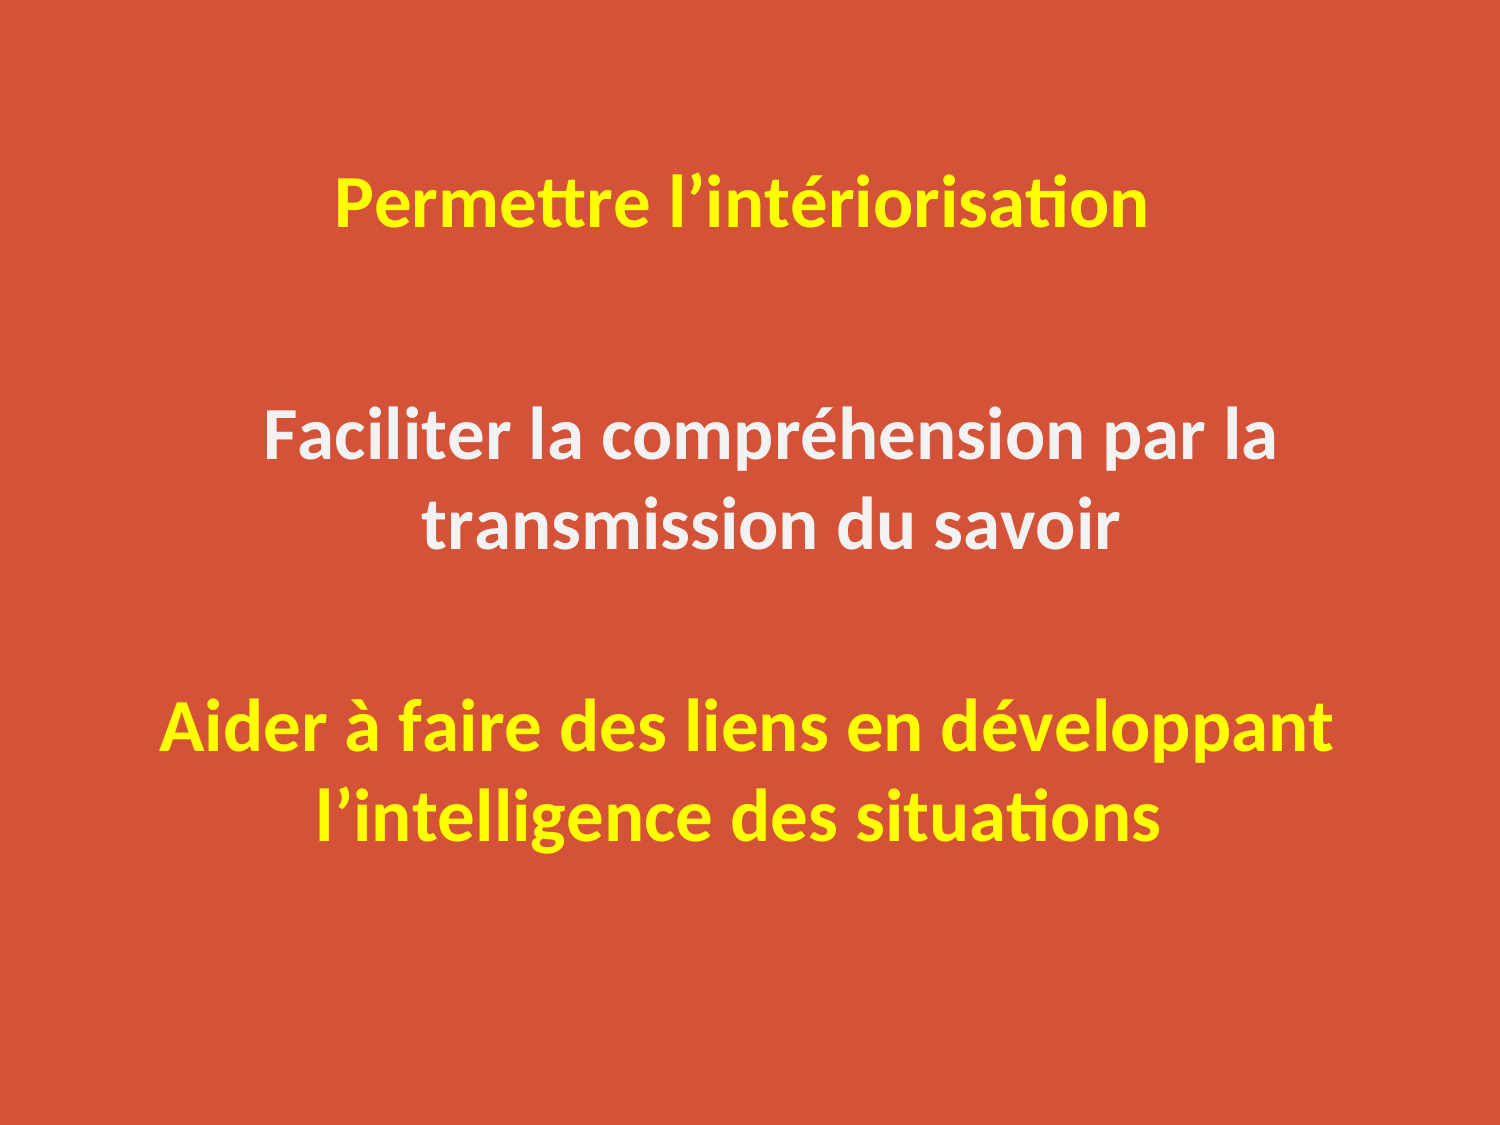

Permettre l’intériorisation
Faciliter la compréhension par la transmission du savoir
Aider à faire des liens en développant l’intelligence des situations